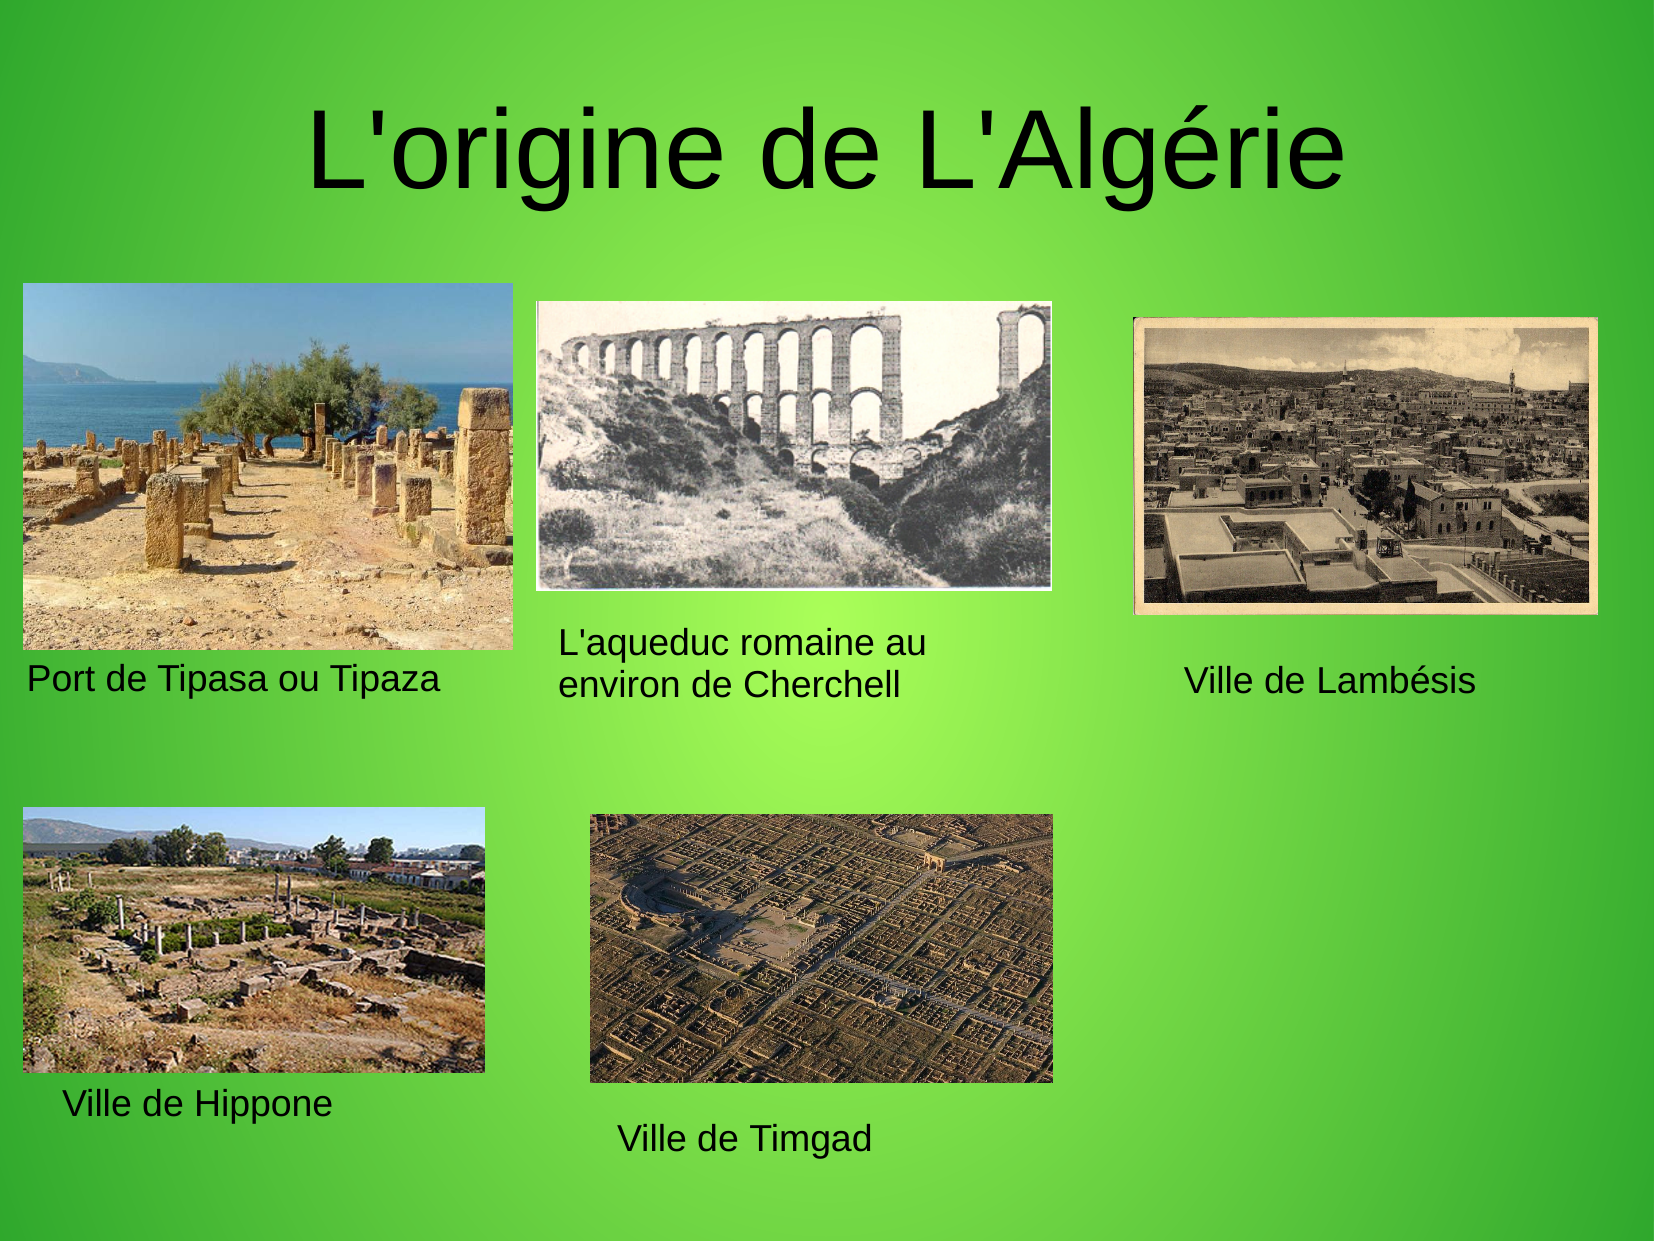

# L'origine de L'Algérie
L'aqueduc romaine au environ de Cherchell
Port de Tipasa ou Tipaza
Ville de Lambésis
Ville de Hippone
Ville de Timgad